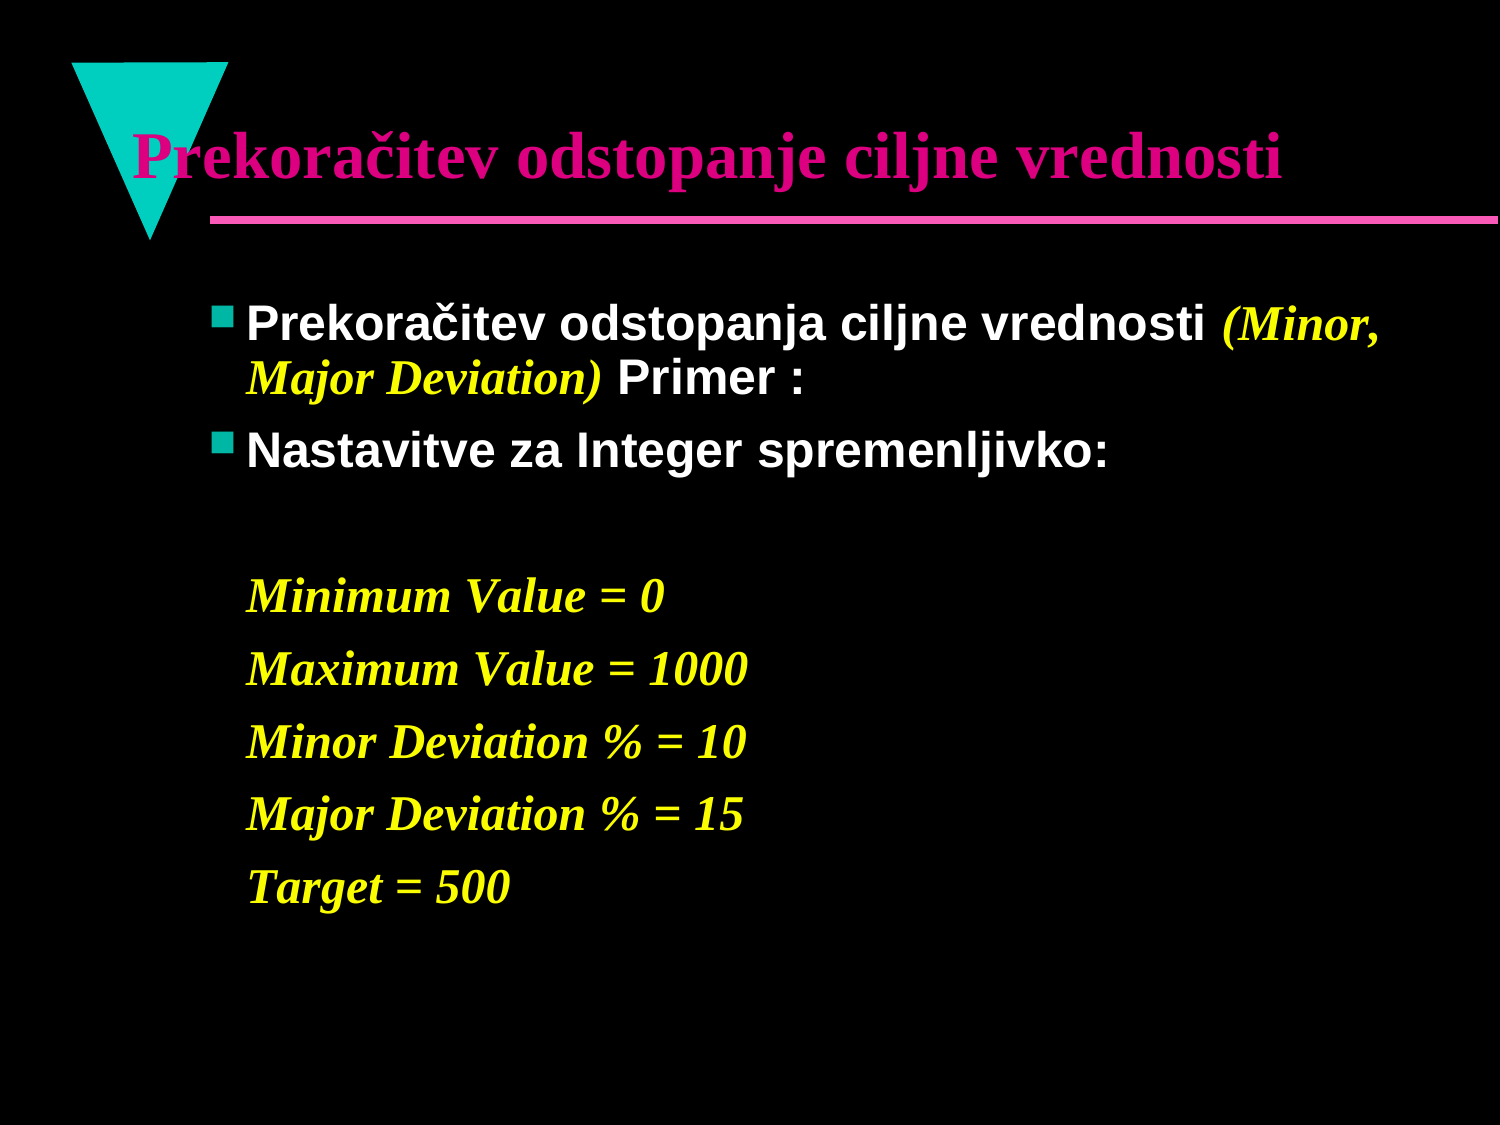

# Prekoračitev odstopanje ciljne vrednosti
Prekoračitev odstopanja ciljne vrednosti (Minor, Major Deviation) Primer :
Nastavitve za Integer spremenljivko:
	Minimum Value = 0
	Maximum Value = 1000
	Minor Deviation % = 10
	Major Deviation % = 15
	Target = 500
RVP2
Alarmi in Dogodki
19